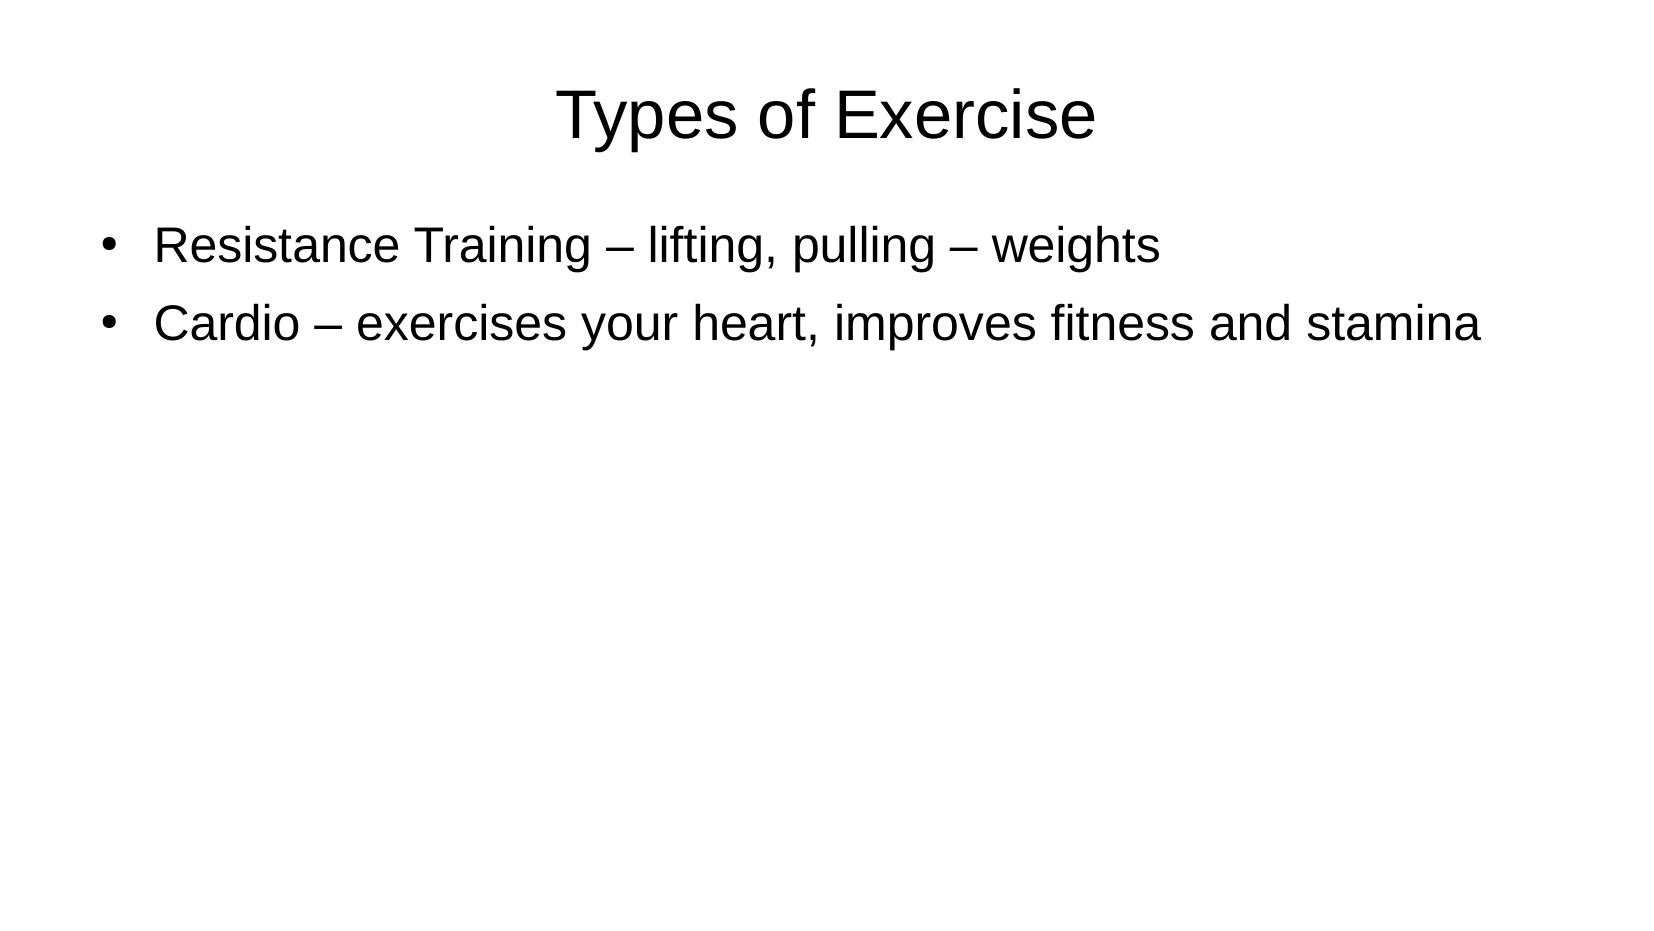

# Types of Exercise
Resistance Training – lifting, pulling – weights
Cardio – exercises your heart, improves fitness and stamina